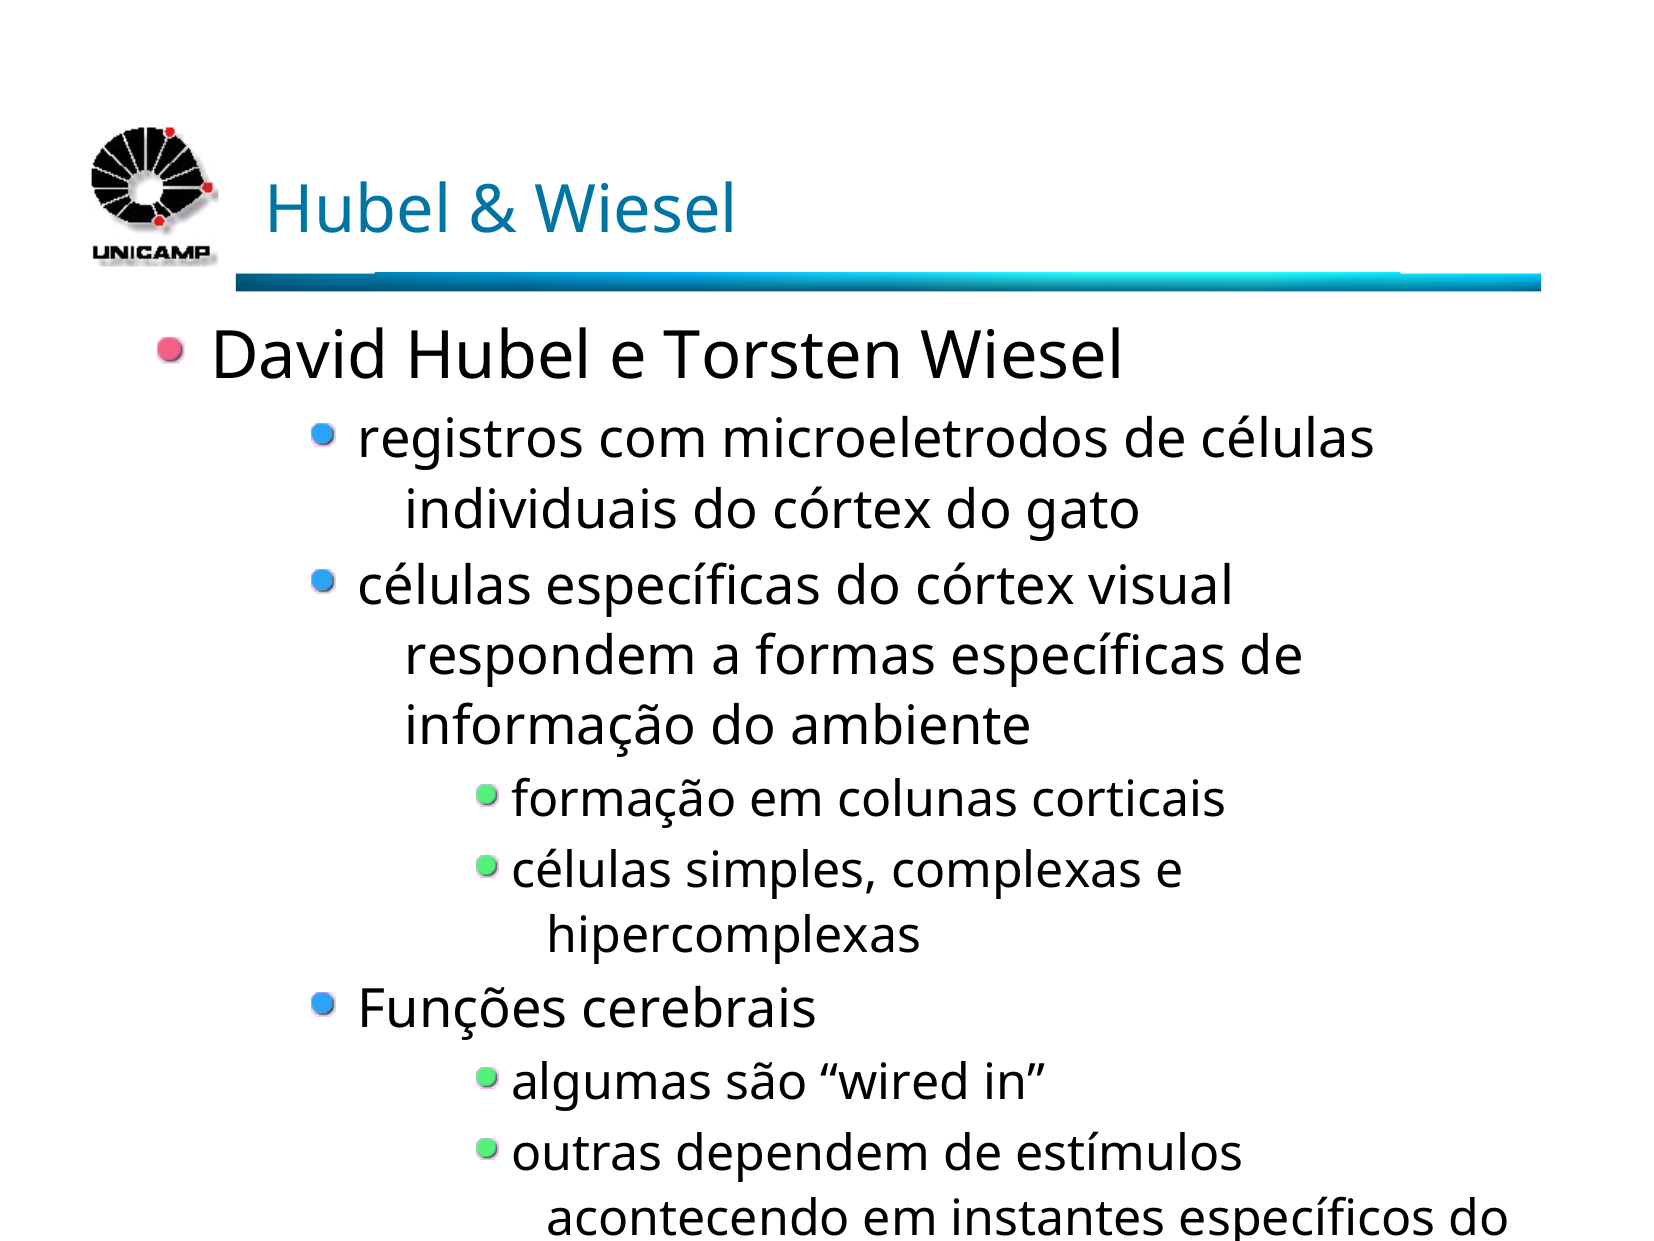

# Hubel & Wiesel
David Hubel e Torsten Wiesel
registros com microeletrodos de células individuais do córtex do gato
células específicas do córtex visual respondem a formas específicas de informação do ambiente
formação em colunas corticais
células simples, complexas e hipercomplexas
Funções cerebrais
algumas são “wired in”
outras dependem de estímulos acontecendo em instantes específicos do desenvolvimento do animal
se os estímulos não acontecerem no instante certo, o animal não desenvolve a função específica